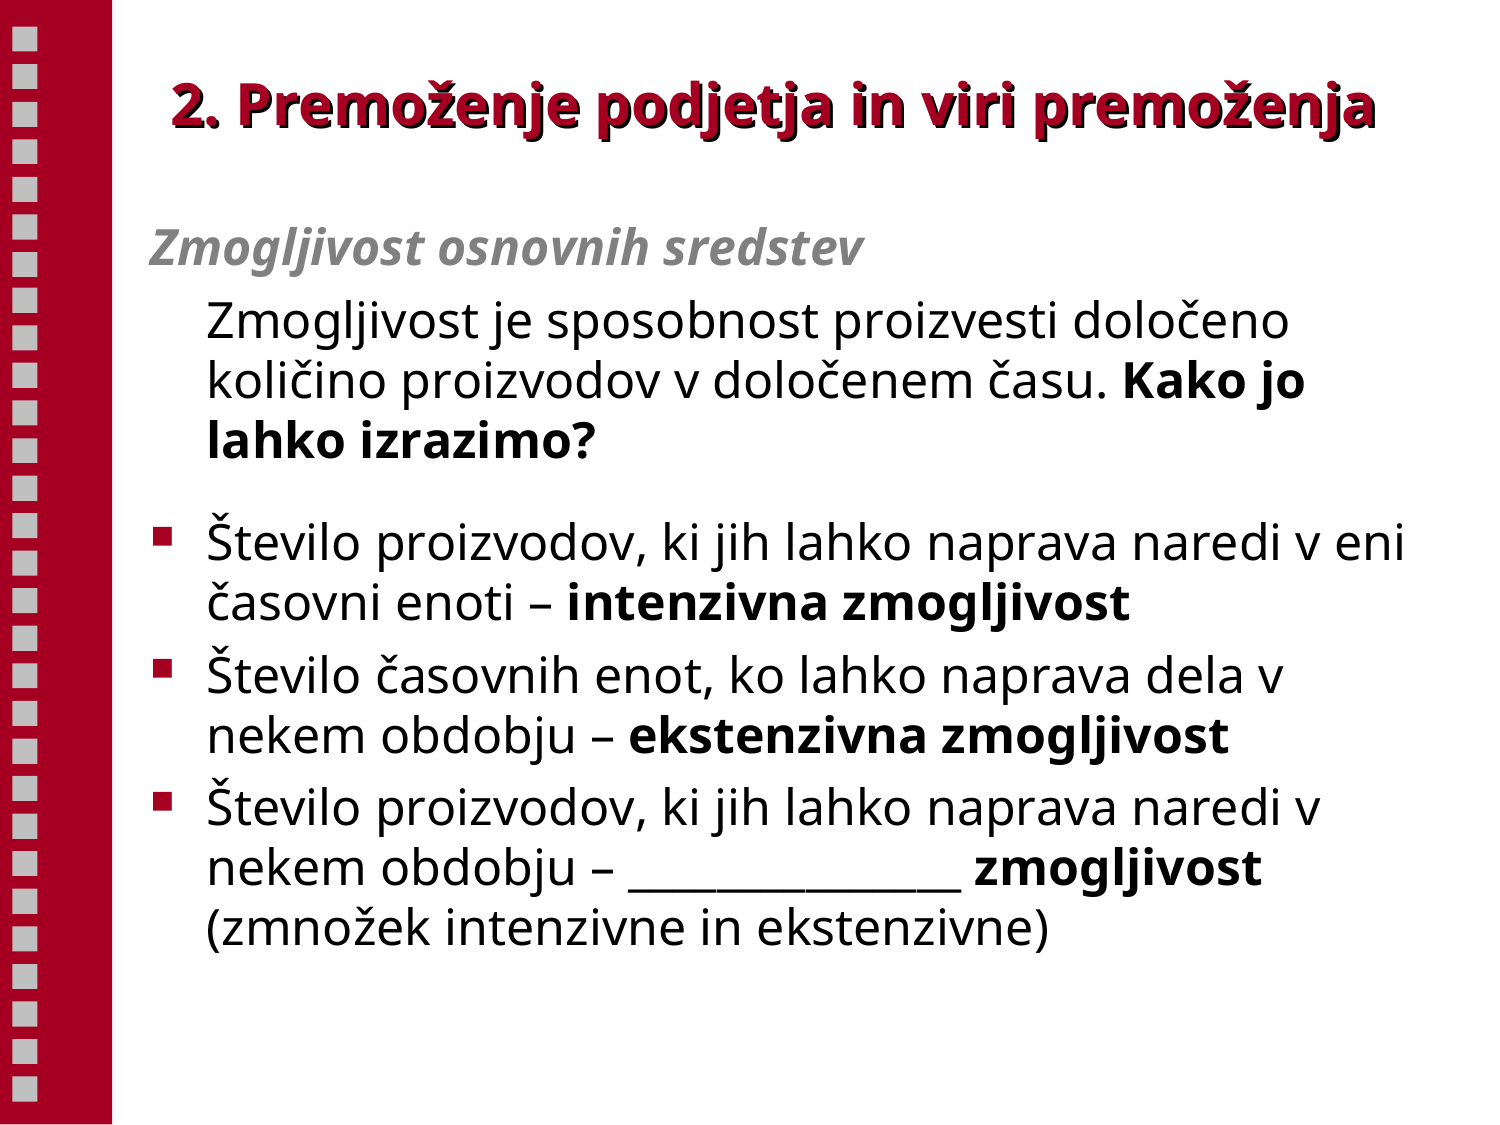

2. Premoženje podjetja in viri premoženja
# Zmogljivost osnovnih sredstev
	Zmogljivost je sposobnost proizvesti določeno količino proizvodov v določenem času. Kako jo lahko izrazimo?
Število proizvodov, ki jih lahko naprava naredi v eni časovni enoti – intenzivna zmogljivost
Število časovnih enot, ko lahko naprava dela v nekem obdobju – ekstenzivna zmogljivost
Število proizvodov, ki jih lahko naprava naredi v nekem obdobju – _______________ zmogljivost (zmnožek intenzivne in ekstenzivne)